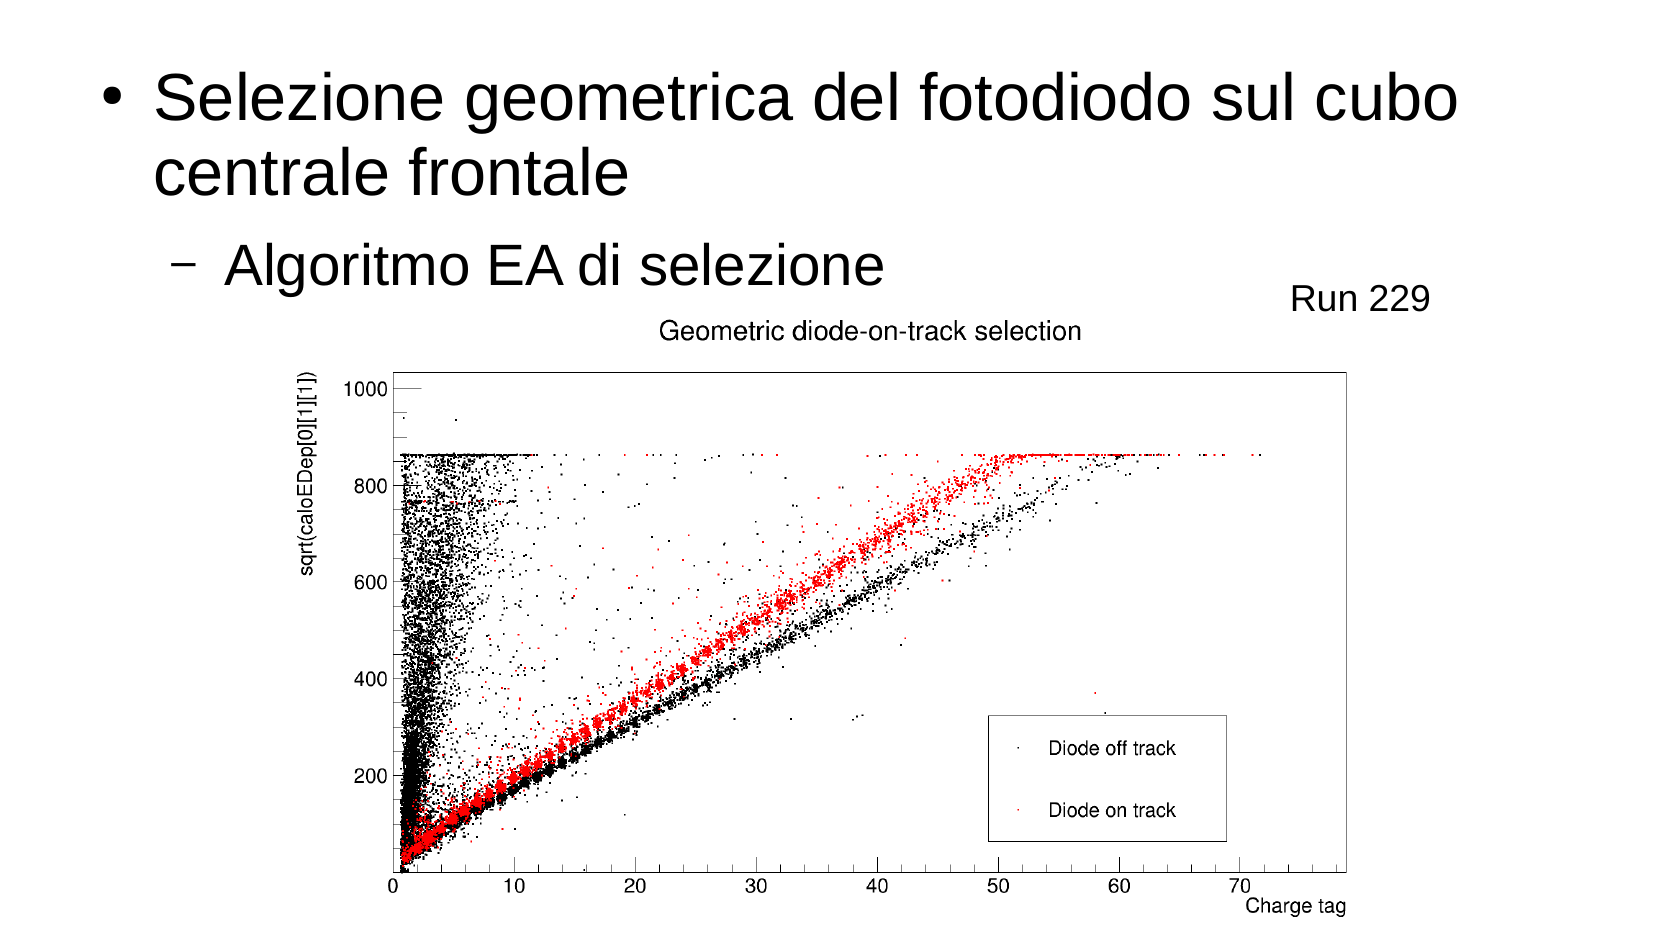

# Selezione geometrica del fotodiodo sul cubo centrale frontale
Algoritmo EA di selezione
Run 229